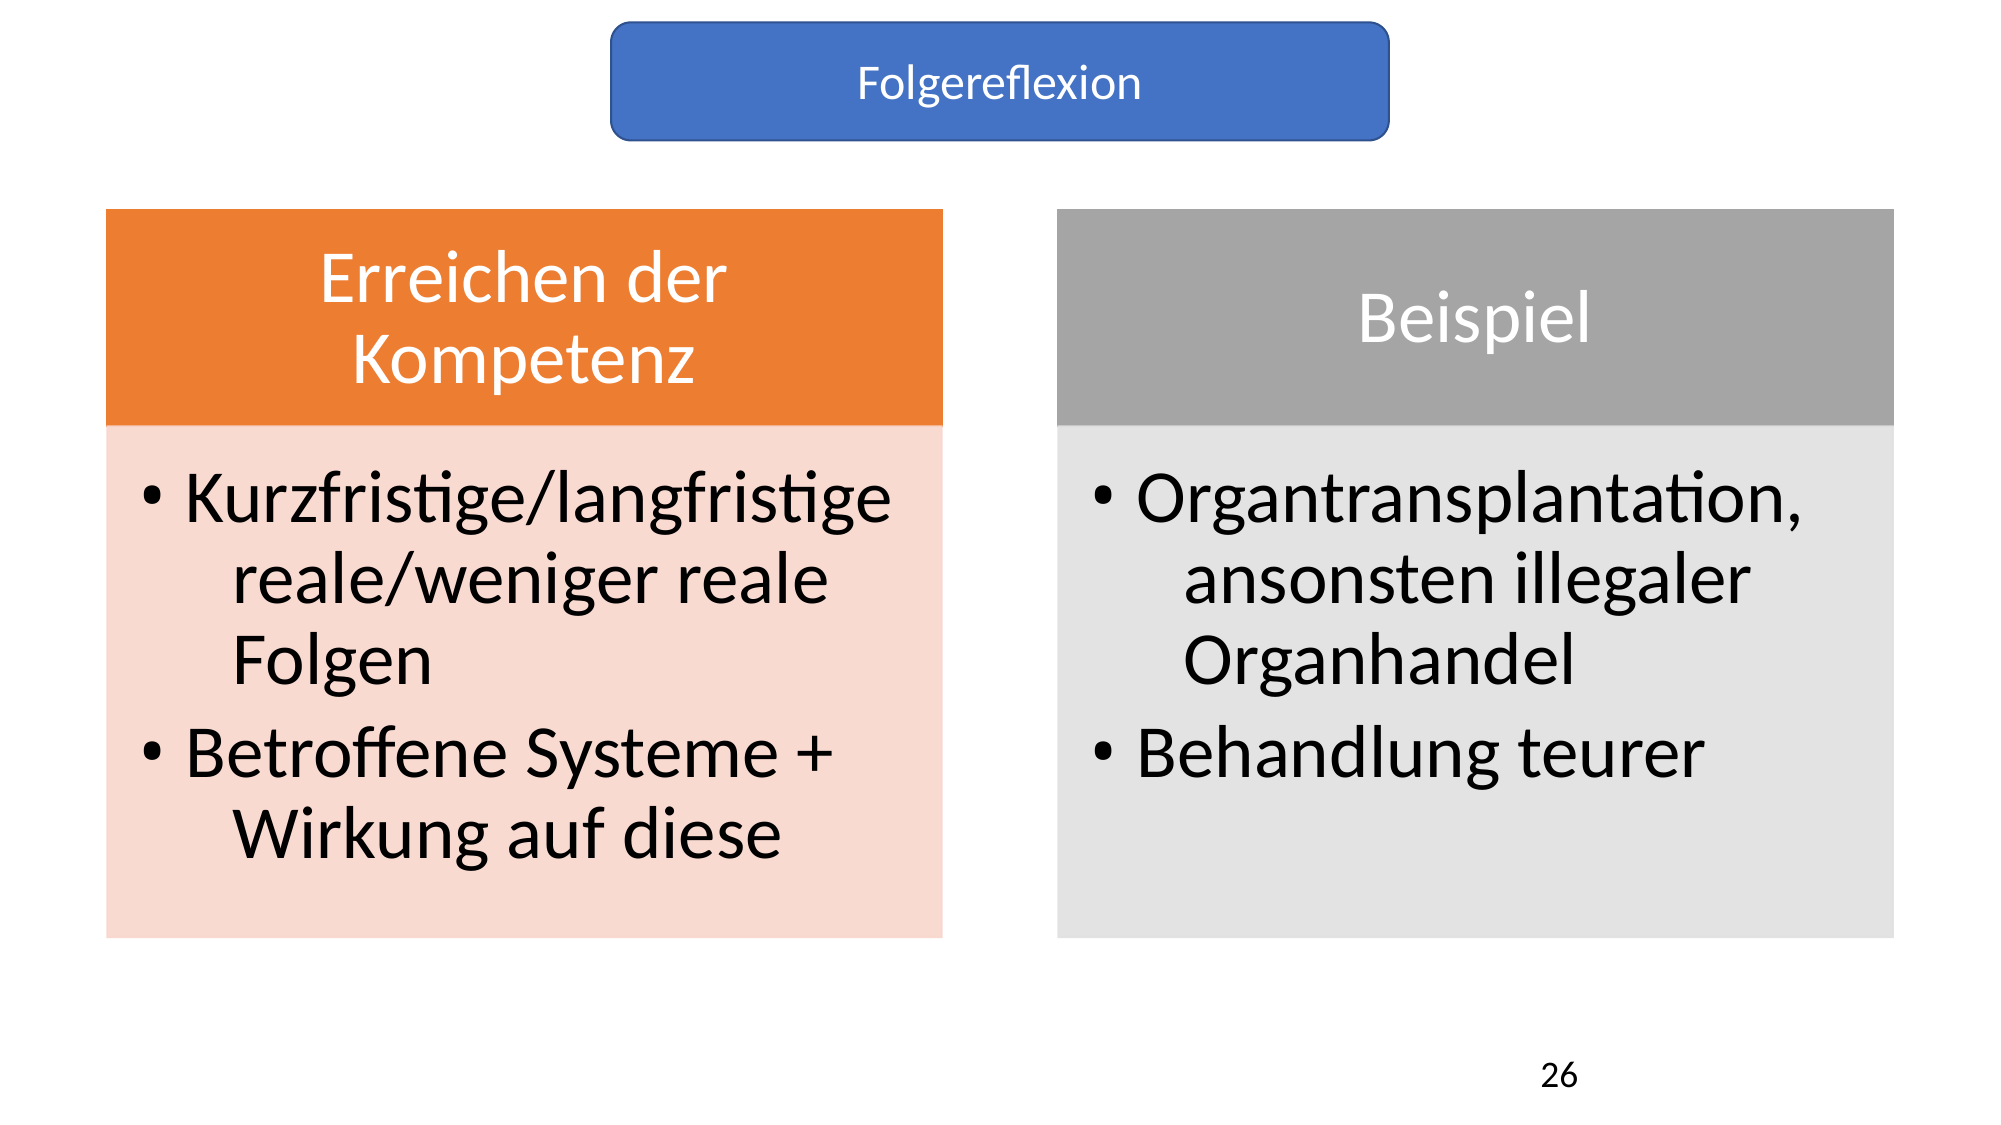

Folgereflexion
Erreichen der Kompetenz
Beispiel
Kurzfristige/langfristige
reale/weniger reale Folgen
Betroffene Systeme + Wirkung auf diese
Organtransplantation, ansonsten illegaler Organhandel
Behandlung teurer
5